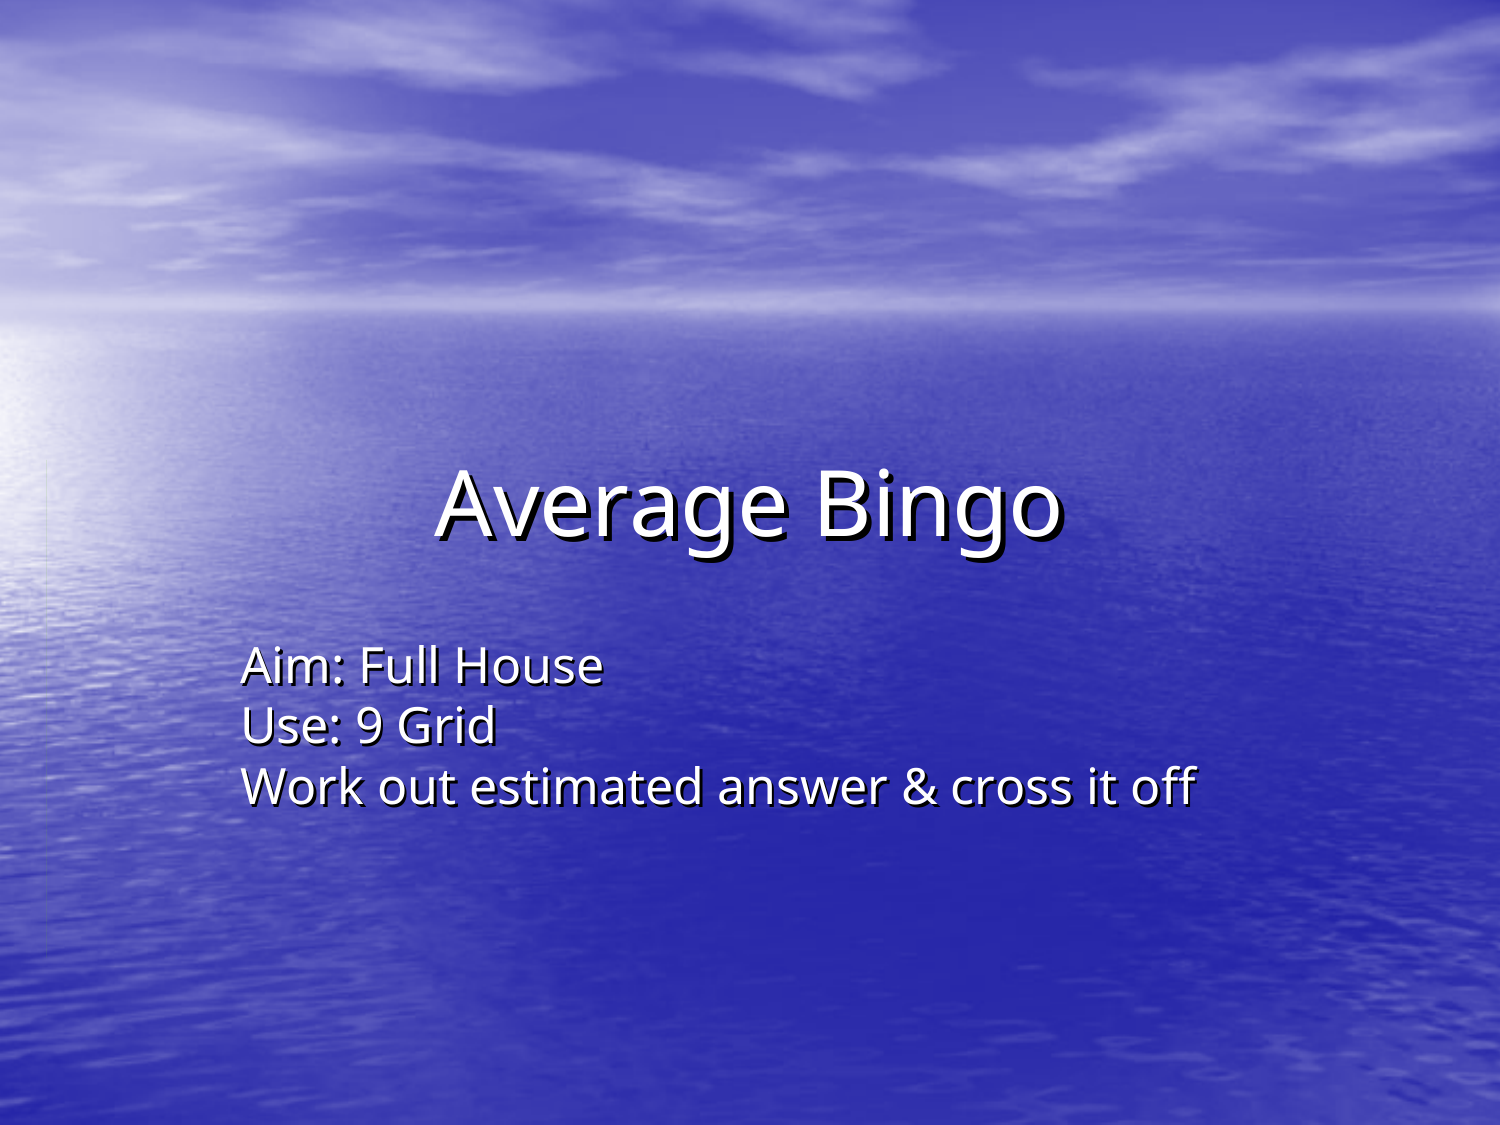

# Average Bingo
Aim: Full House
Use: 9 Grid
Work out estimated answer & cross it off